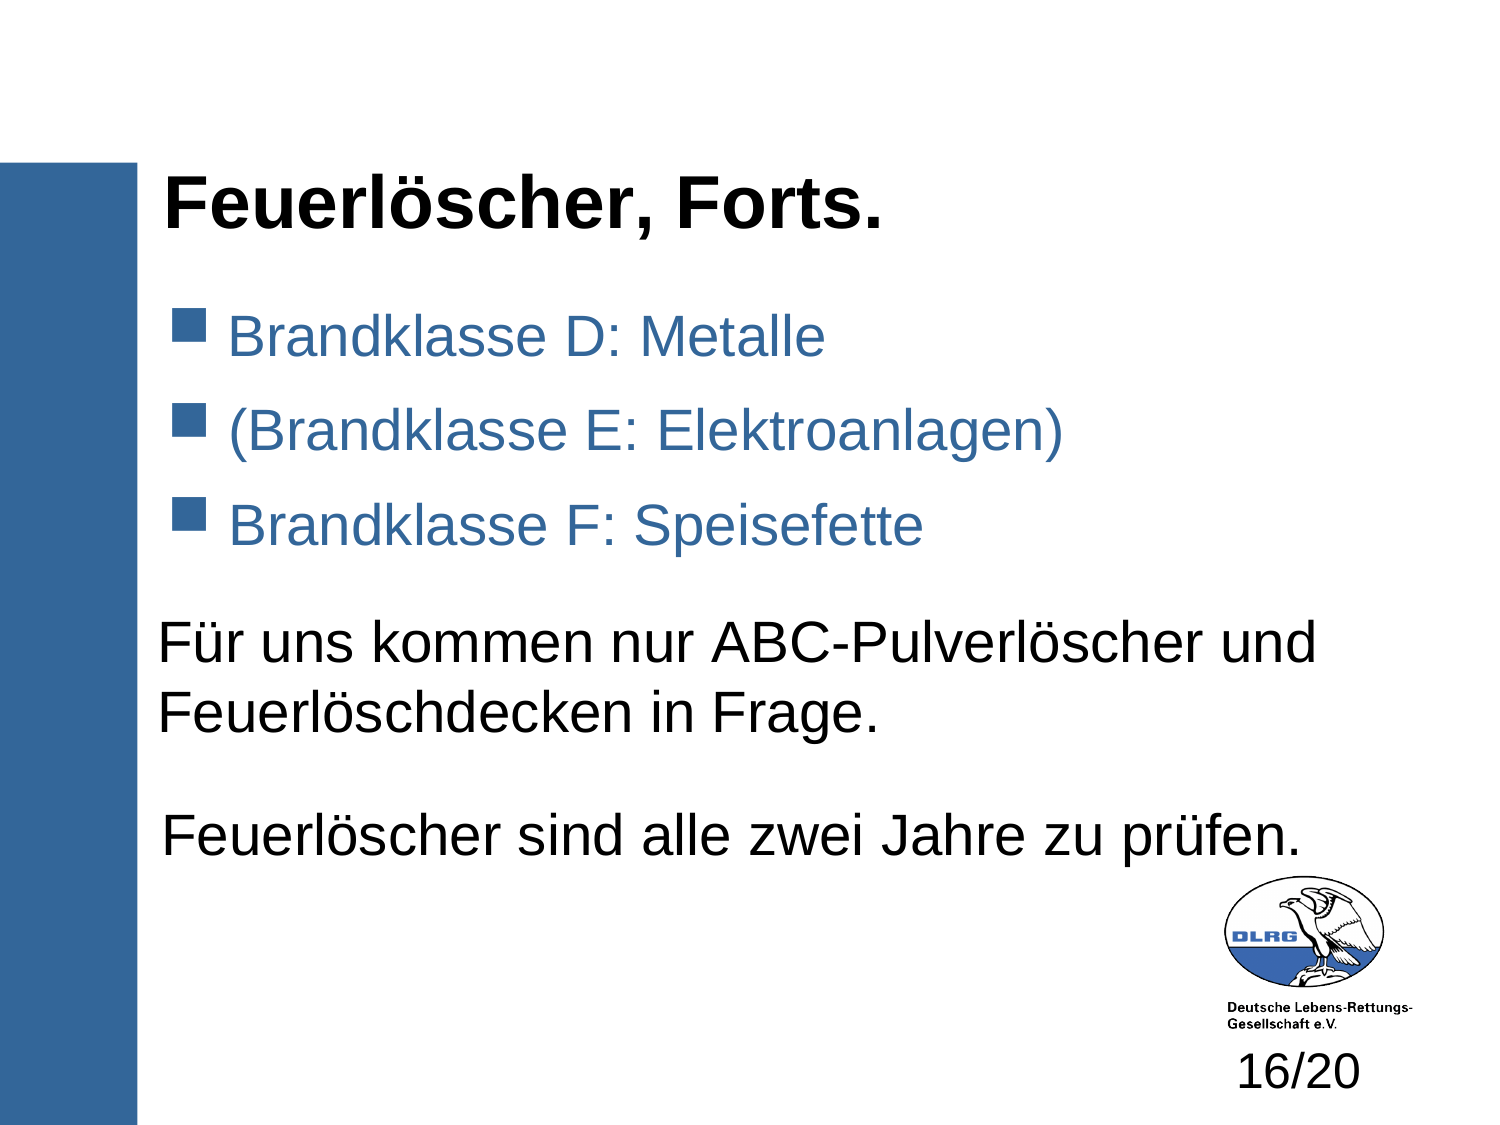

Feuerlöscher, Forts.
 Brandklasse D: Metalle
 (Brandklasse E: Elektroanlagen)‏
 Brandklasse F: Speisefette
Für uns kommen nur ABC-Pulverlöscher und
Feuerlöschdecken in Frage.
Feuerlöscher sind alle zwei Jahre zu prüfen.